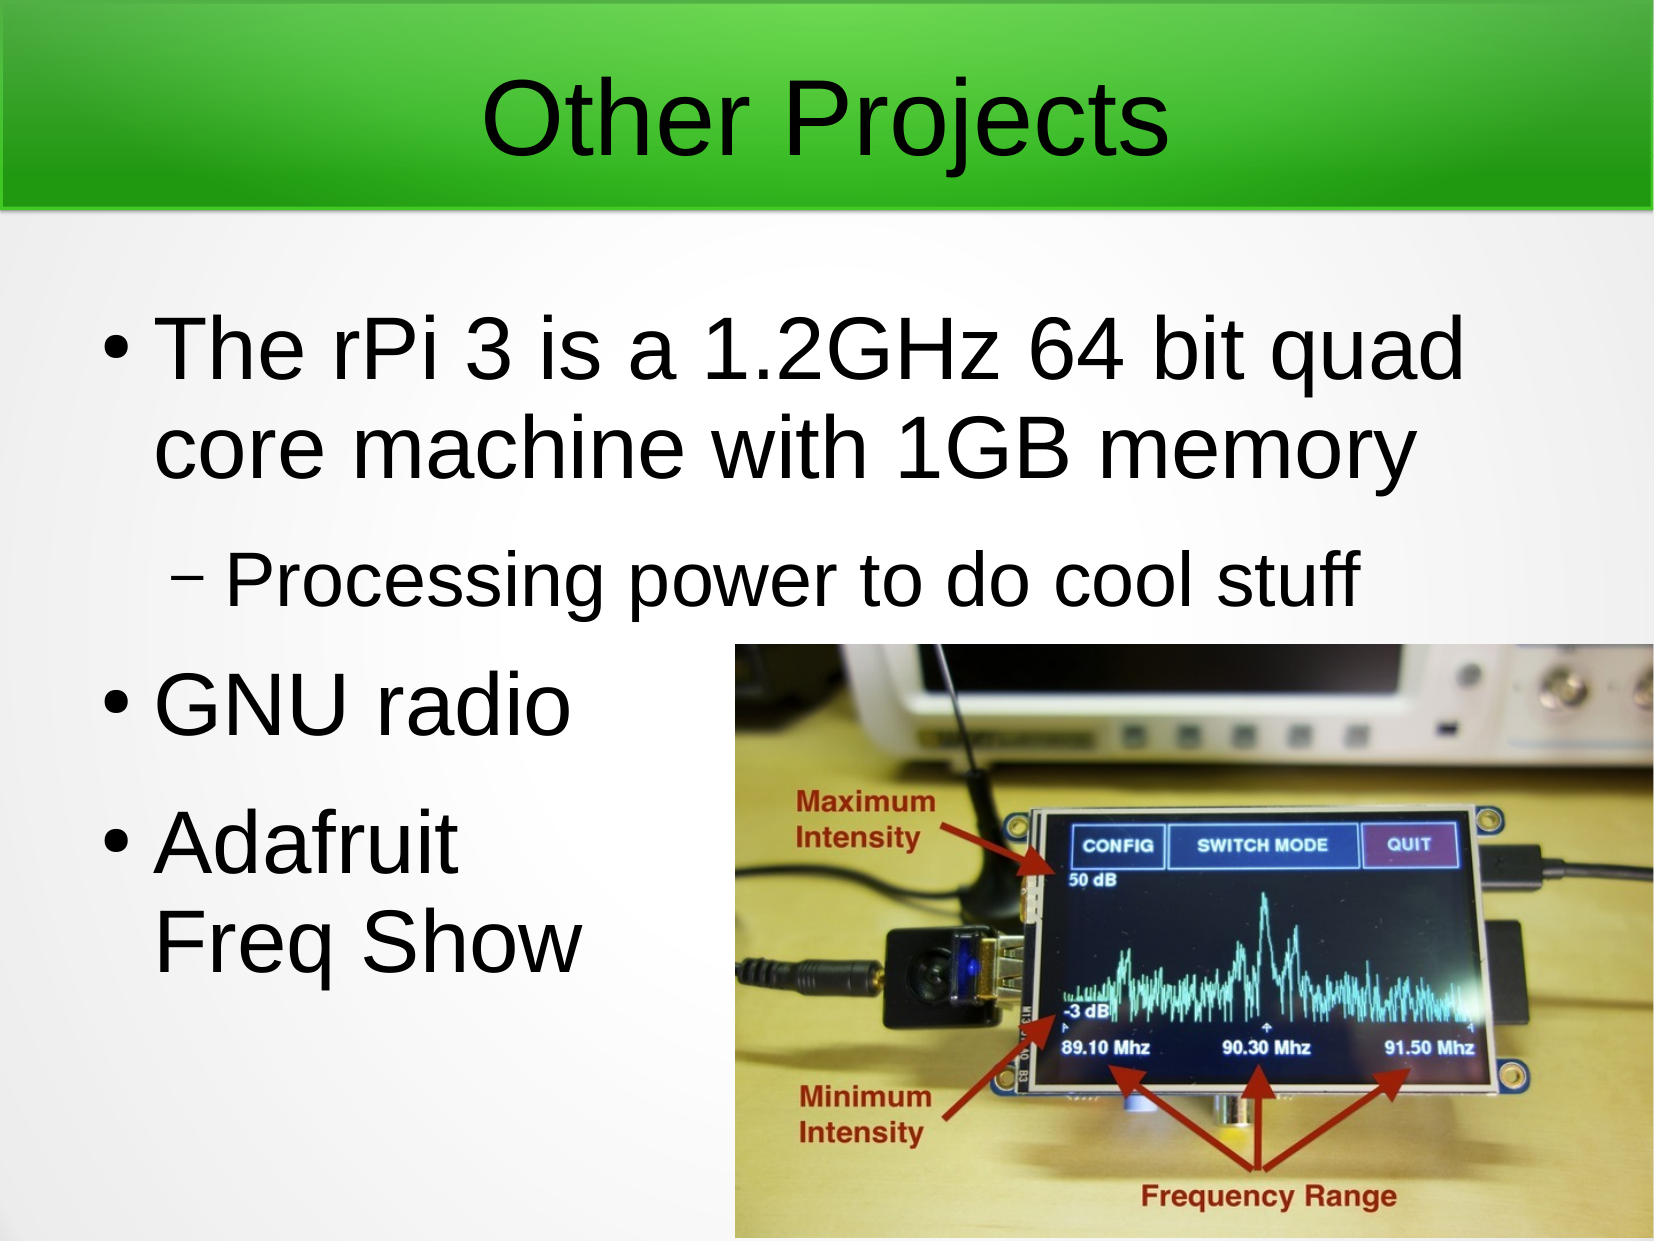

# Other Projects
The rPi 3 is a 1.2GHz 64 bit quad core machine with 1GB memory
Processing power to do cool stuff
GNU radio
Adafruit
Freq Show